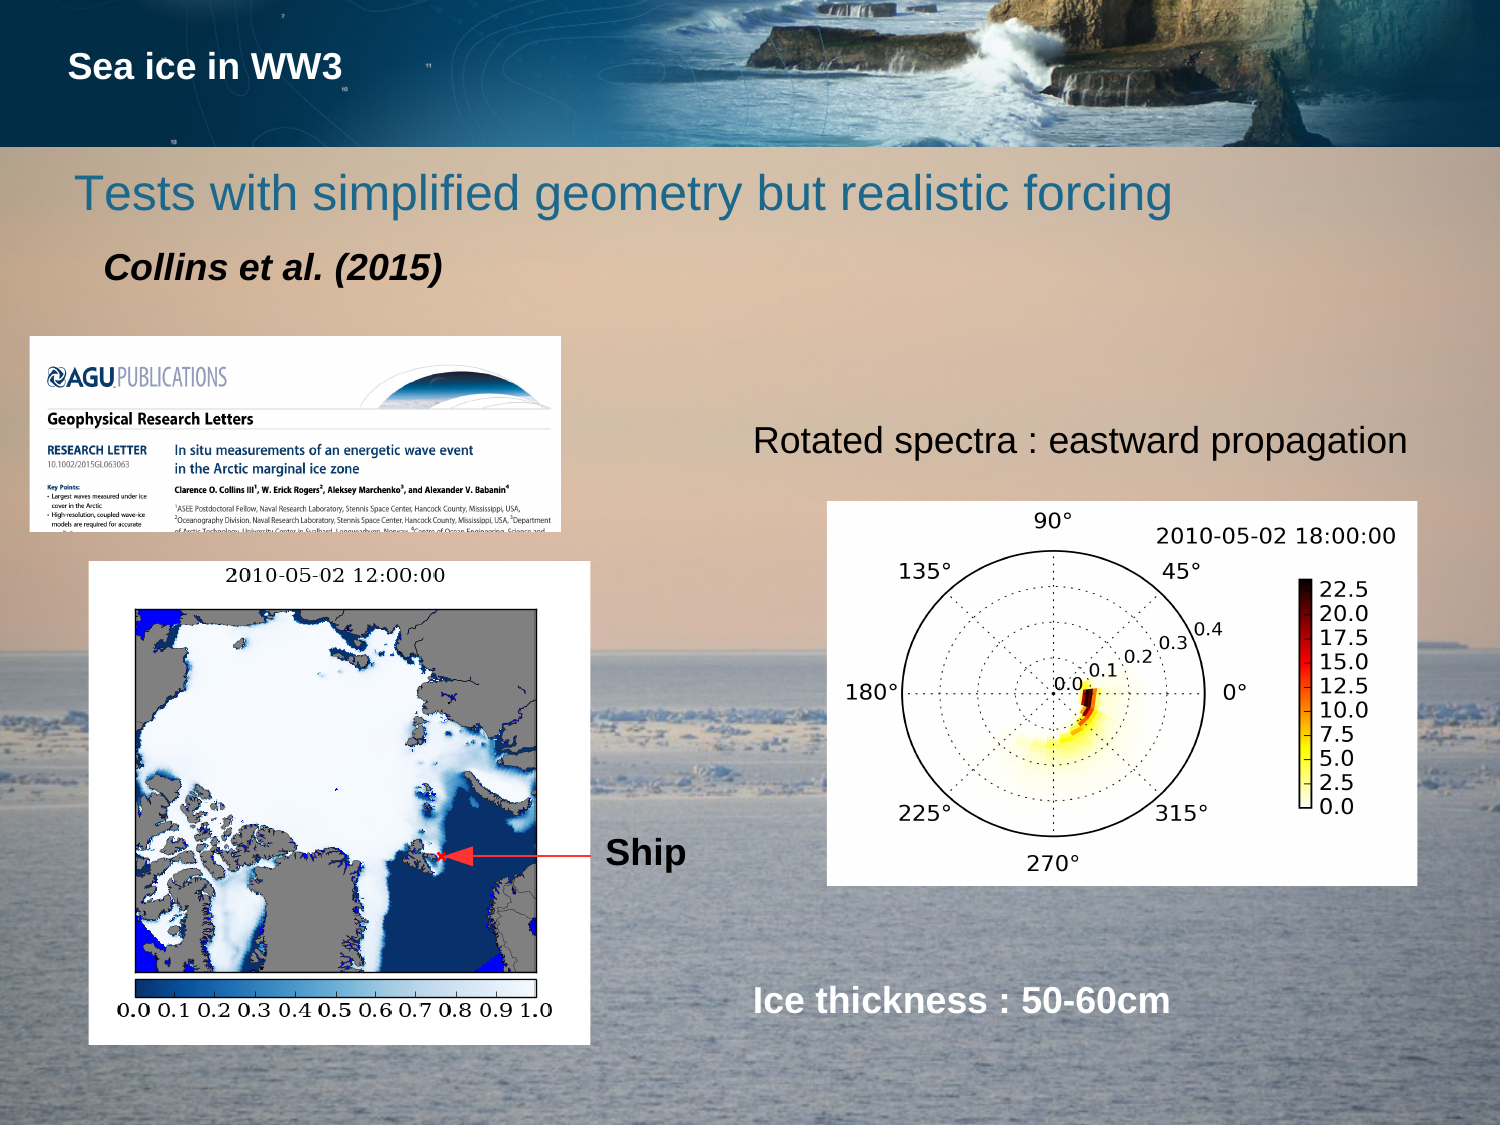

Sea ice in WW3
# Tests with simplified geometry but realistic forcing
Collins et al. (2015)
Rotated spectra : eastward propagation
Ship
Ice thickness : 50-60cm